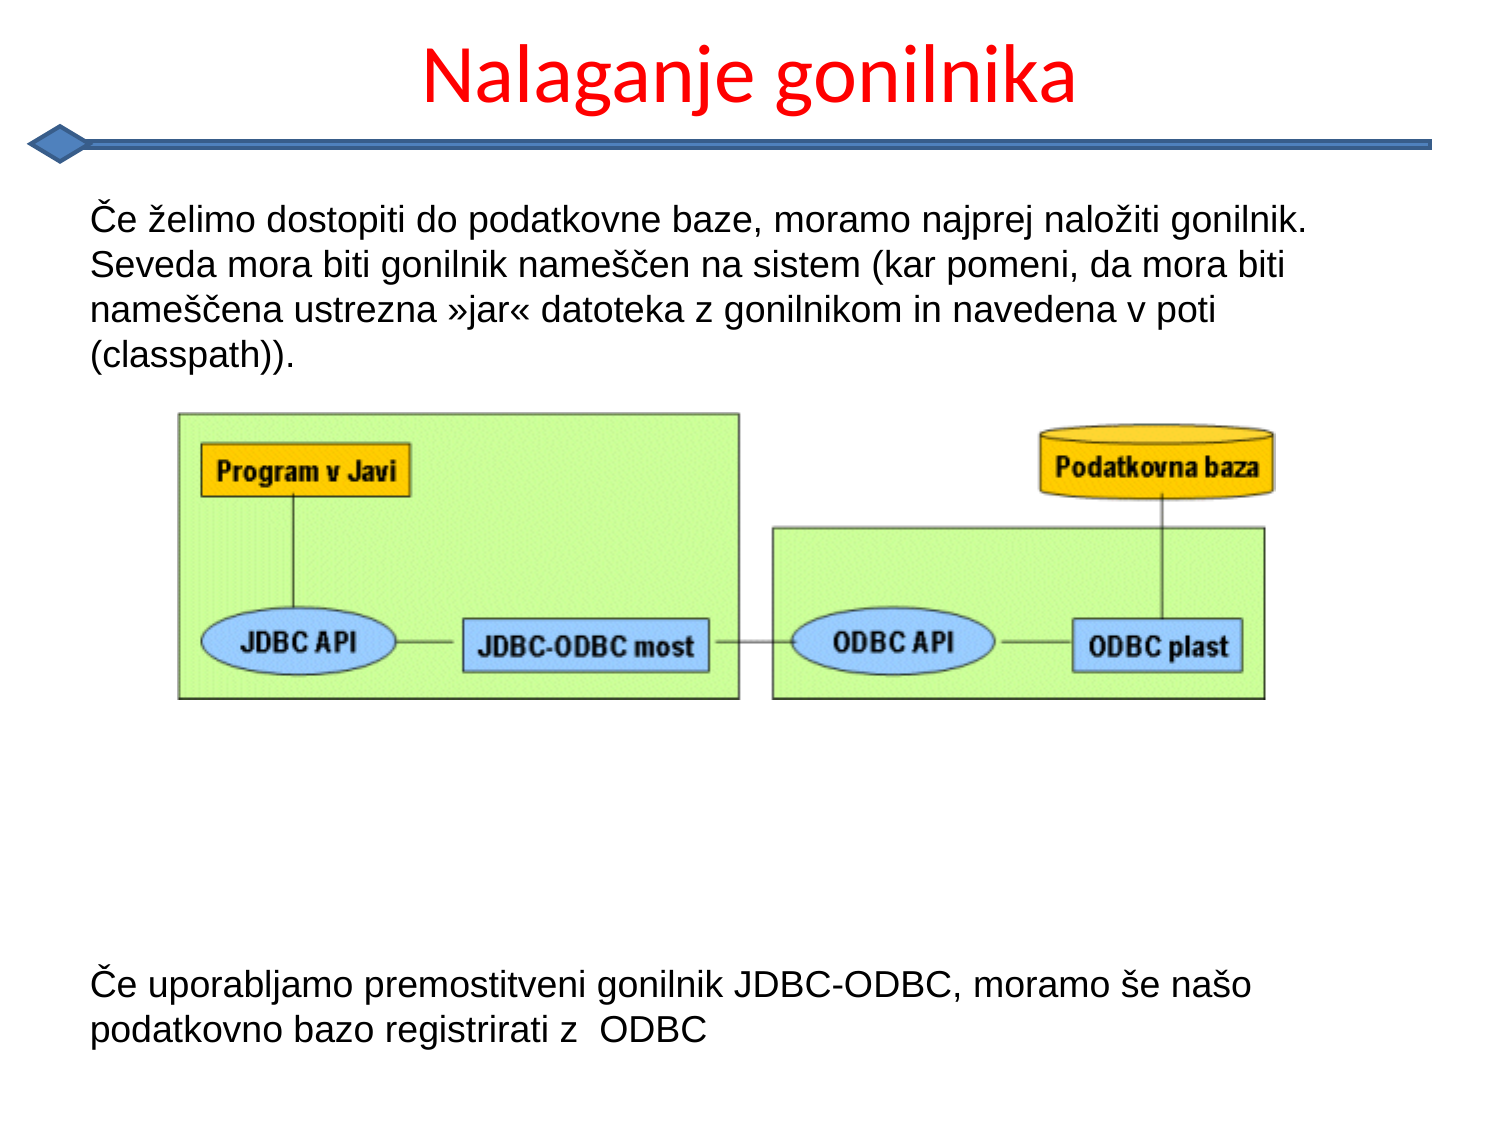

# Nalaganje gonilnika
Če želimo dostopiti do podatkovne baze, moramo najprej naložiti gonilnik. Seveda mora biti gonilnik nameščen na sistem (kar pomeni, da mora biti nameščena ustrezna »jar« datoteka z gonilnikom in navedena v poti (classpath)).
Če uporabljamo premostitveni gonilnik JDBC-ODBC, moramo še našo podatkovno bazo registrirati z  ODBC